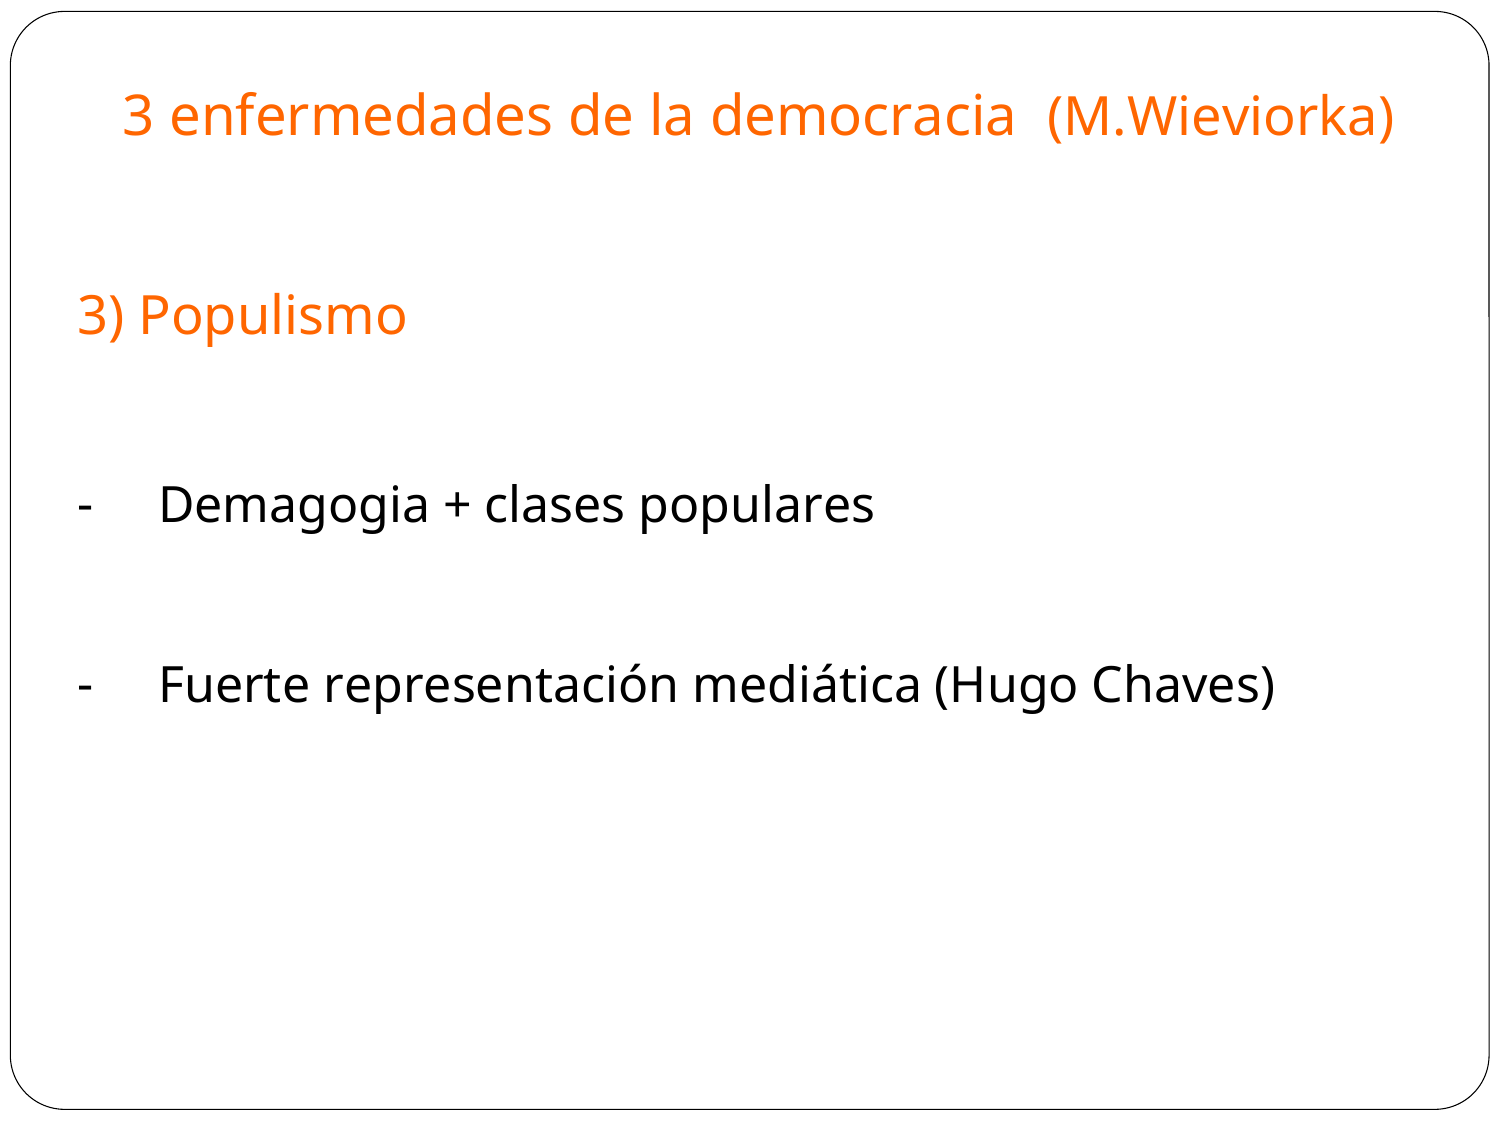

#
3 enfermedades de la democracia (M.Wieviorka)
3) Populismo
 Demagogia + clases populares
 Fuerte representación mediática (Hugo Chaves)